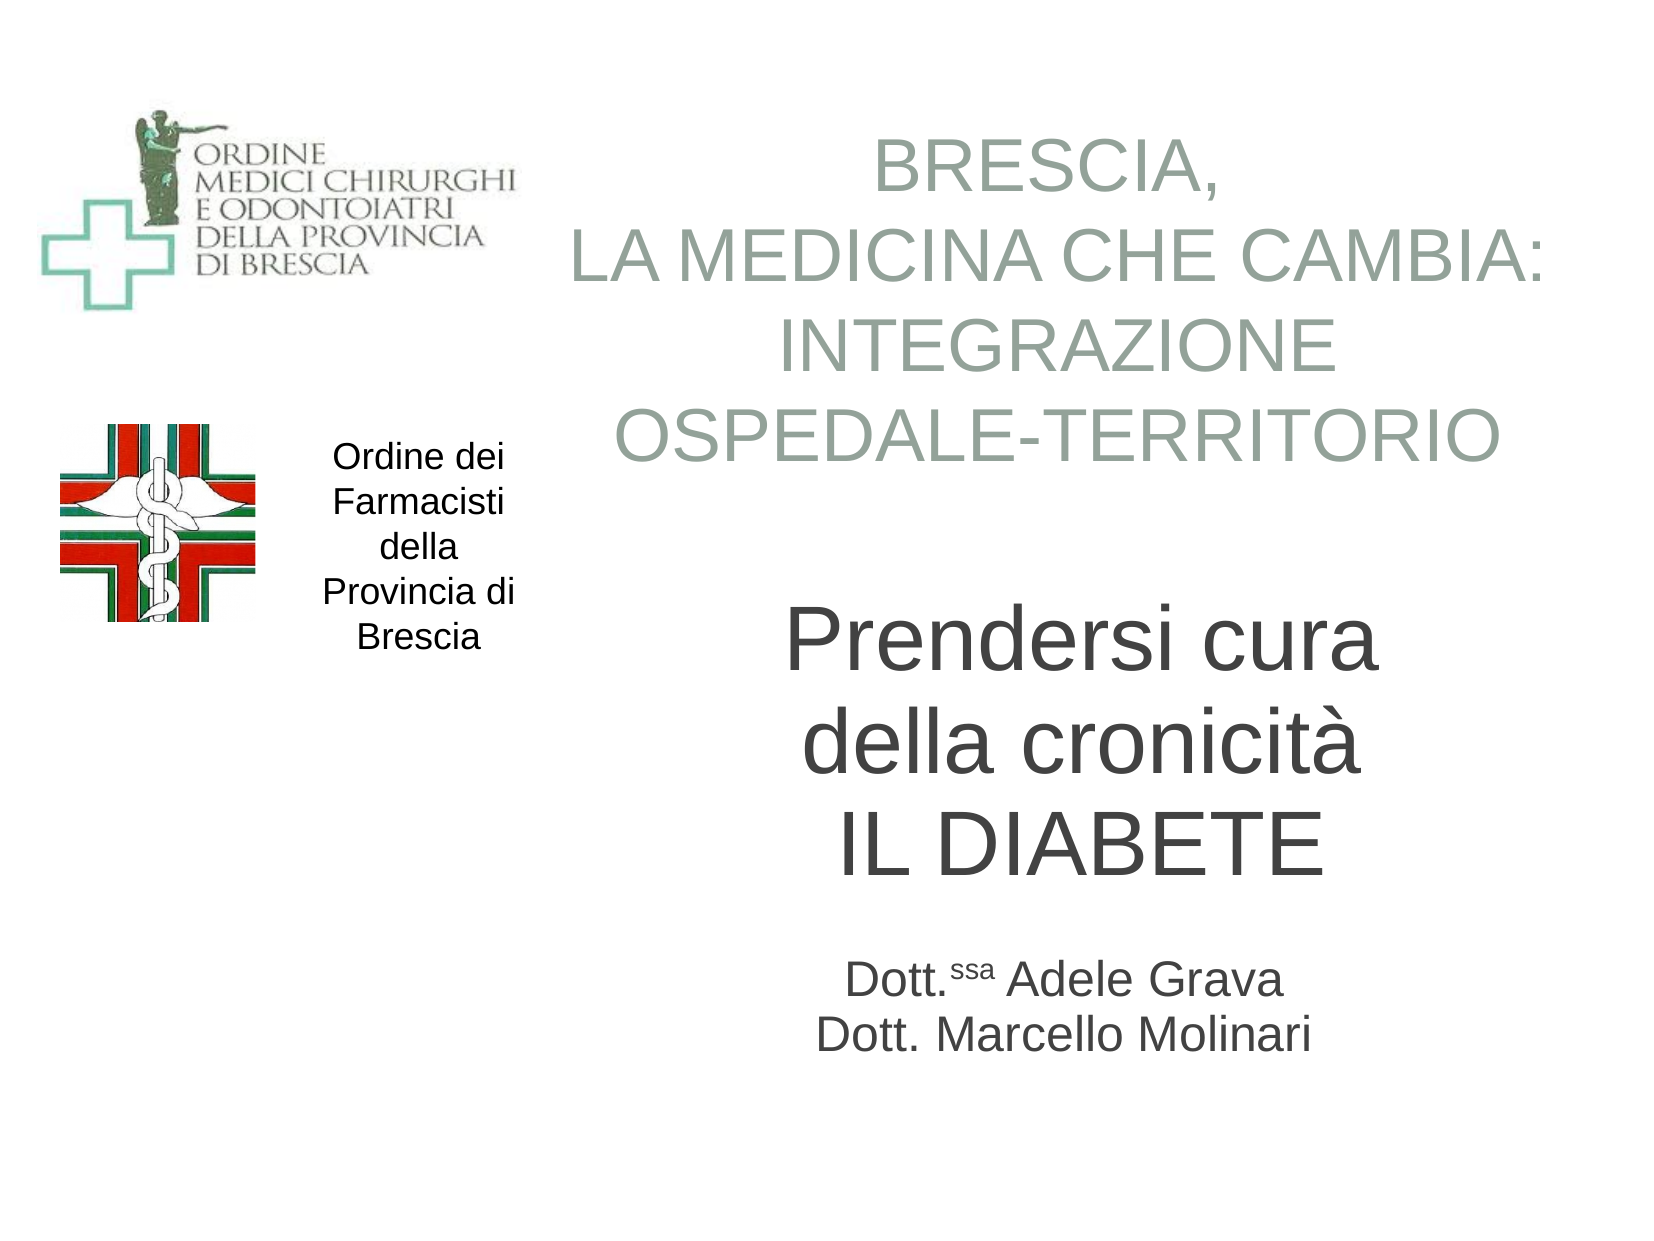

# BRESCIA, LA MEDICINA CHE CAMBIA: INTEGRAZIONE OSPEDALE-TERRITORIO
Ordine dei Farmacisti della Provincia di Brescia
Prendersi cura della cronicità
IL DIABETE
Dott.ssa Adele Grava
Dott. Marcello Molinari